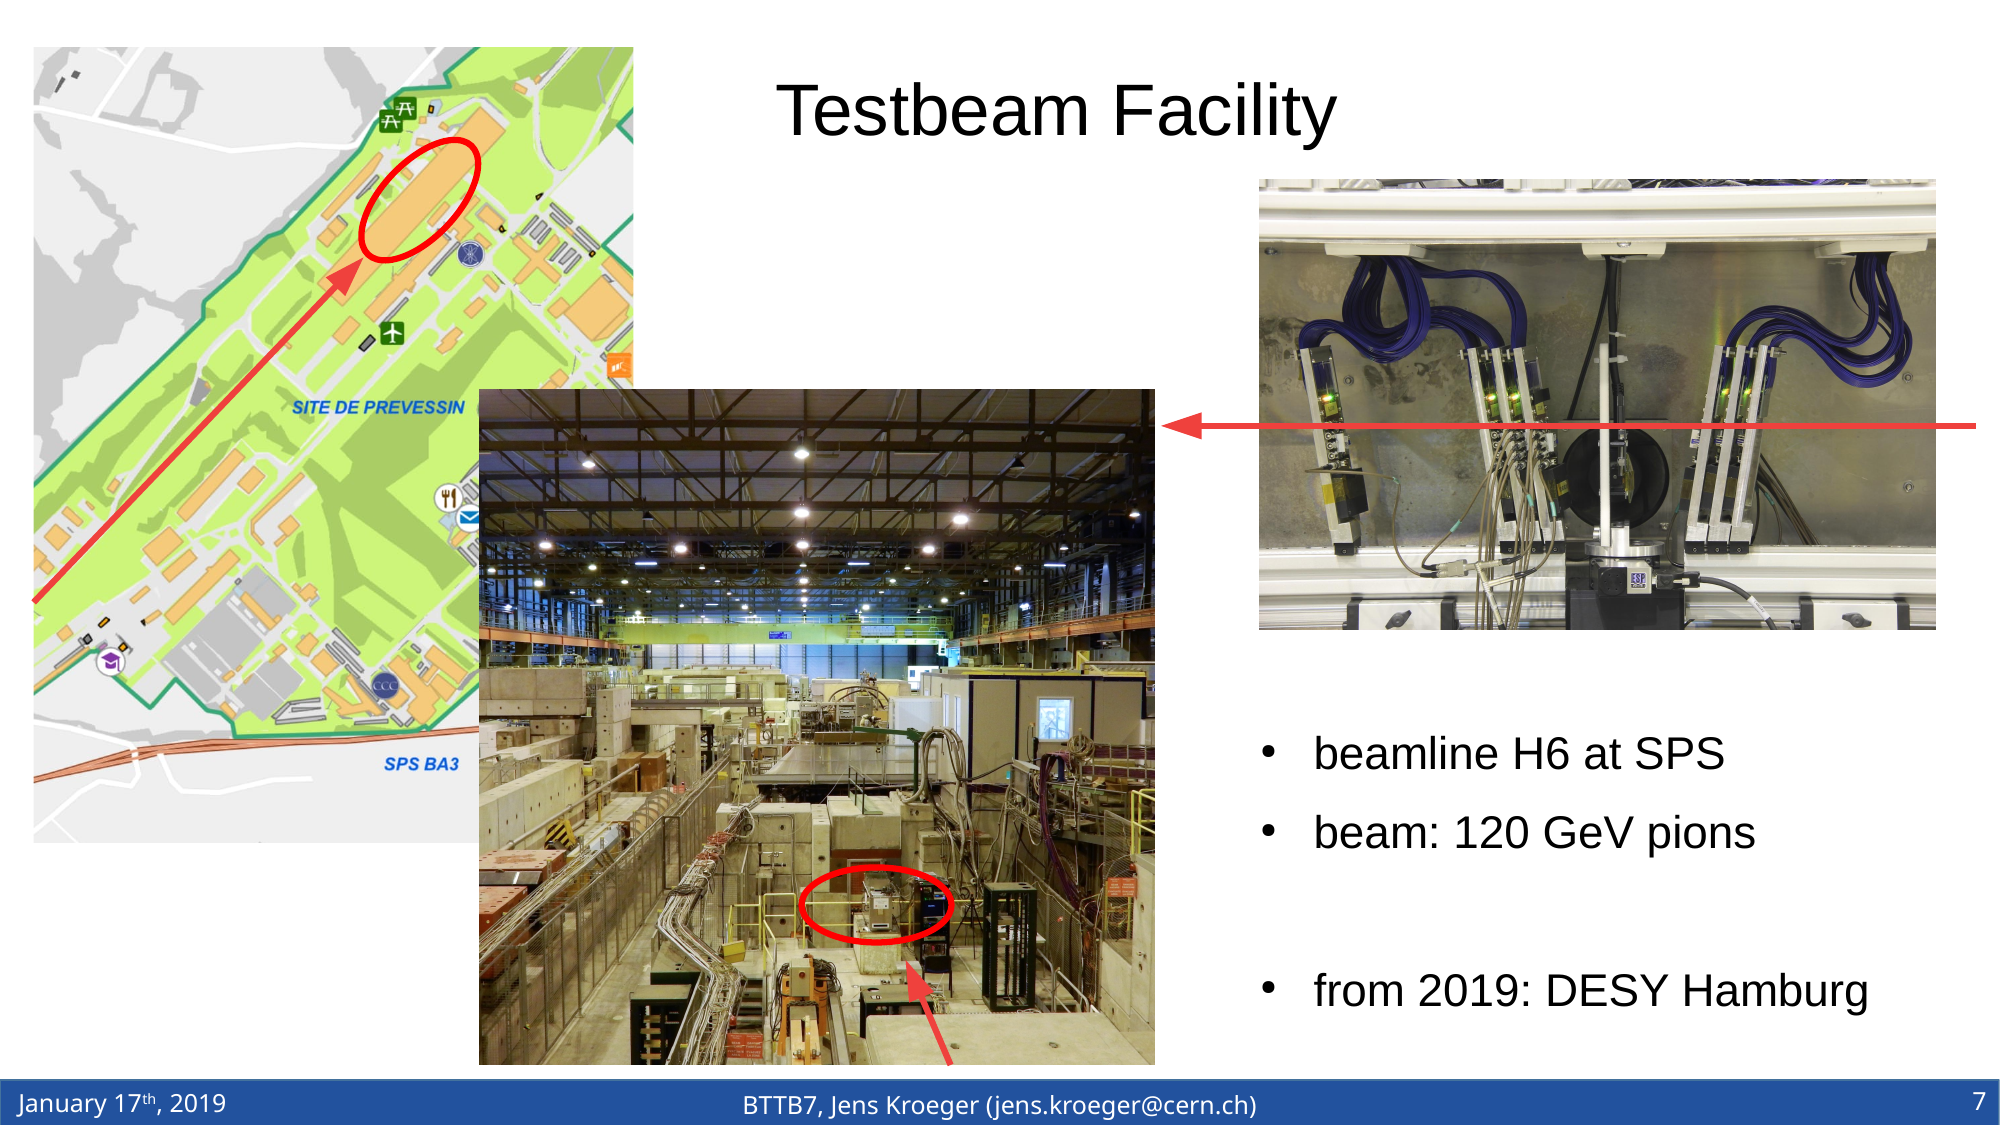

# Testbeam Facility
beamline H6 at SPS
beam: 120 GeV pions
from 2019: DESY Hamburg
October 22nd, 2018
BTTB7, Jens Kroeger (jens.kroeger@cern.ch)